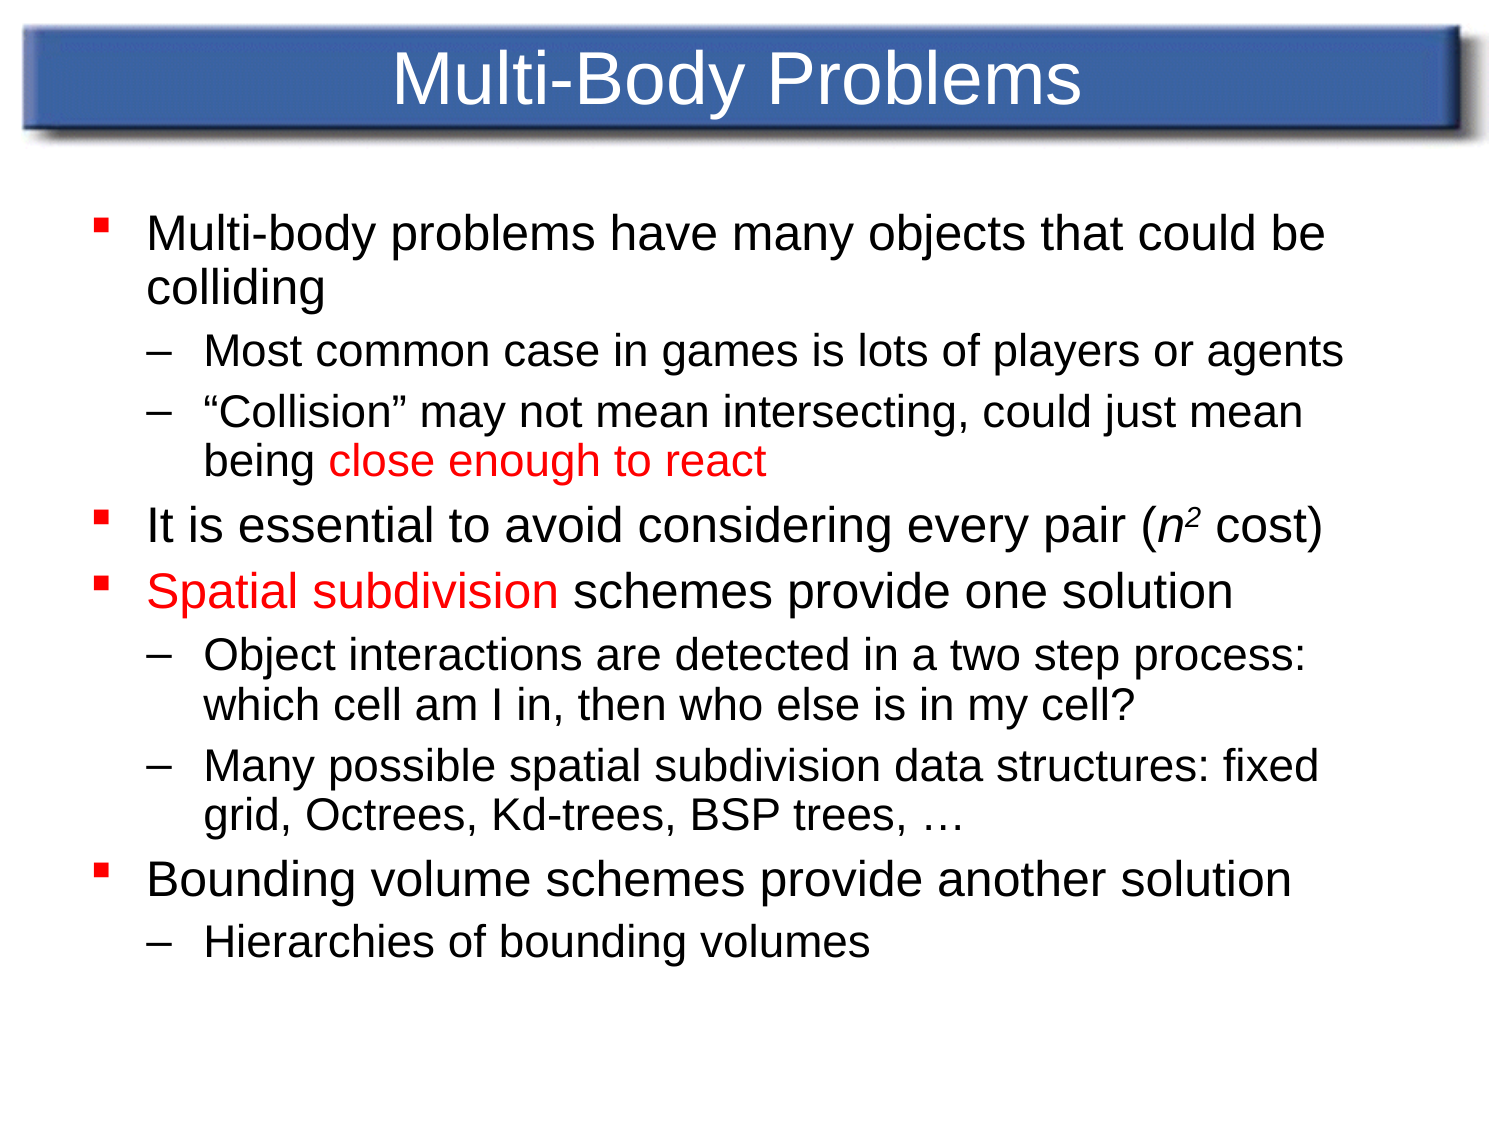

# Multi-Body Problems
Multi-body problems have many objects that could be colliding
Most common case in games is lots of players or agents
“Collision” may not mean intersecting, could just mean being close enough to react
It is essential to avoid considering every pair (n2 cost)
Spatial subdivision schemes provide one solution
Object interactions are detected in a two step process: which cell am I in, then who else is in my cell?
Many possible spatial subdivision data structures: fixed grid, Octrees, Kd-trees, BSP trees, …
Bounding volume schemes provide another solution
Hierarchies of bounding volumes